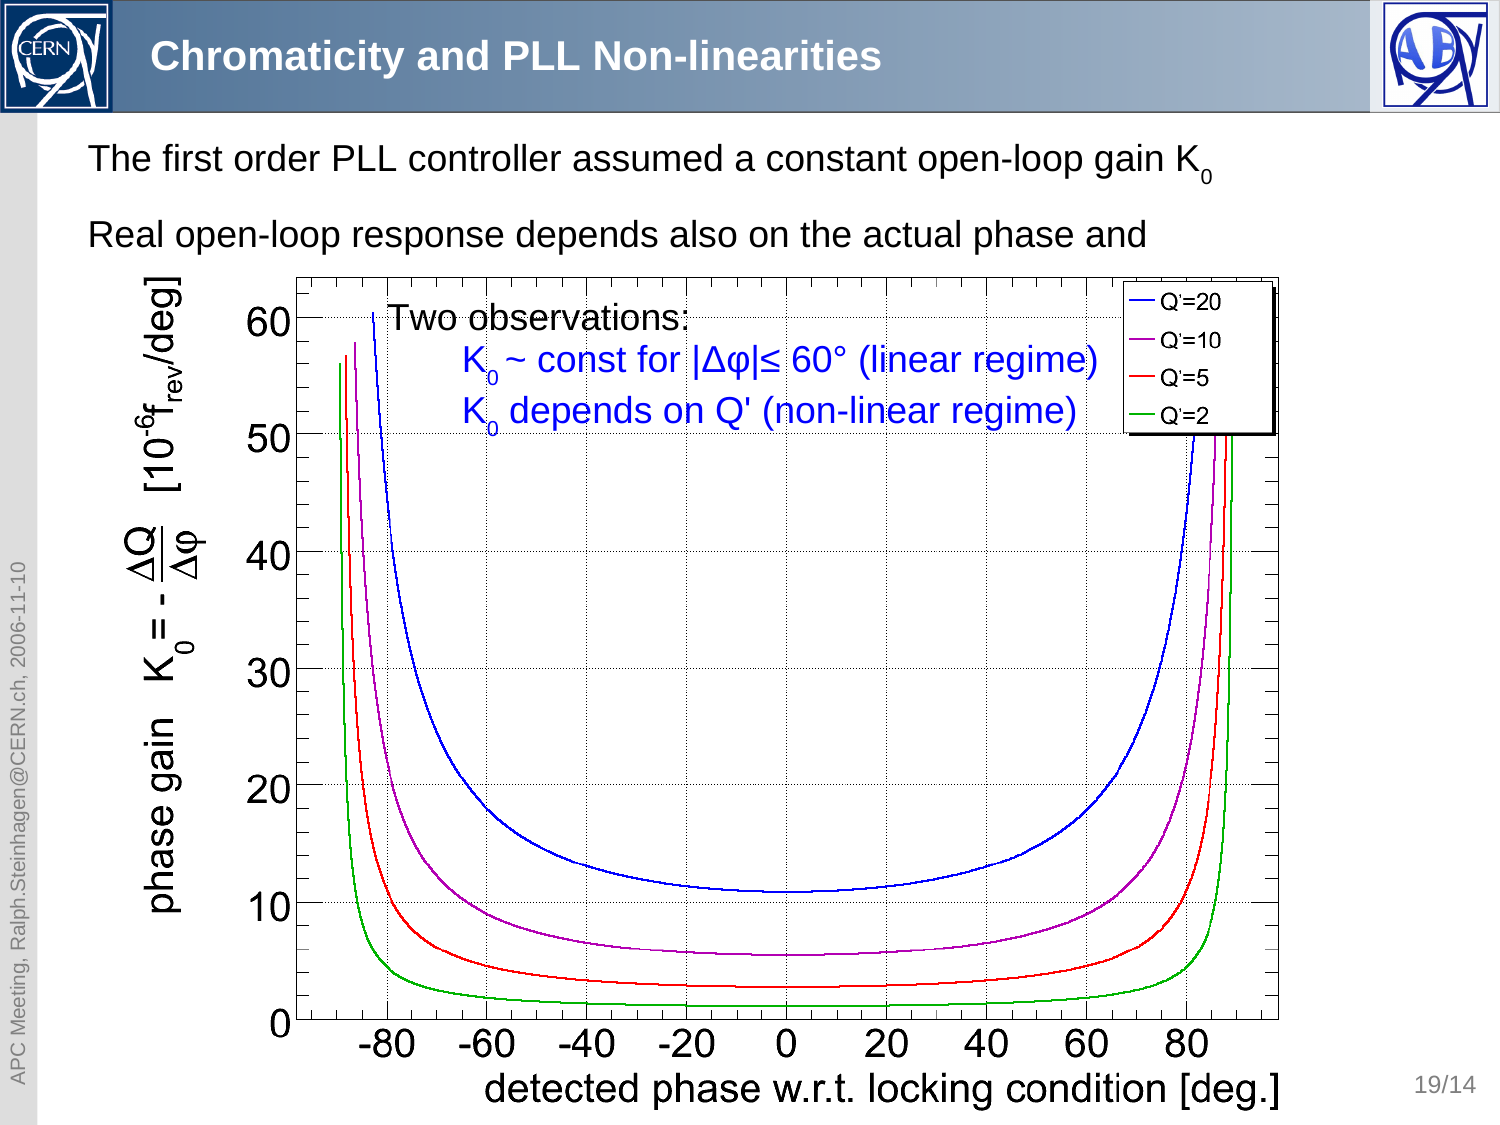

# Chromaticity and PLL Non-linearities
The first order PLL controller assumed a constant open-loop gain K0
Real open-loop response depends also on the actual phase and
Two observations:
K0 ~ const for |Δφ|≤ 60° (linear regime)
K0 depends on Q' (non-linear regime)